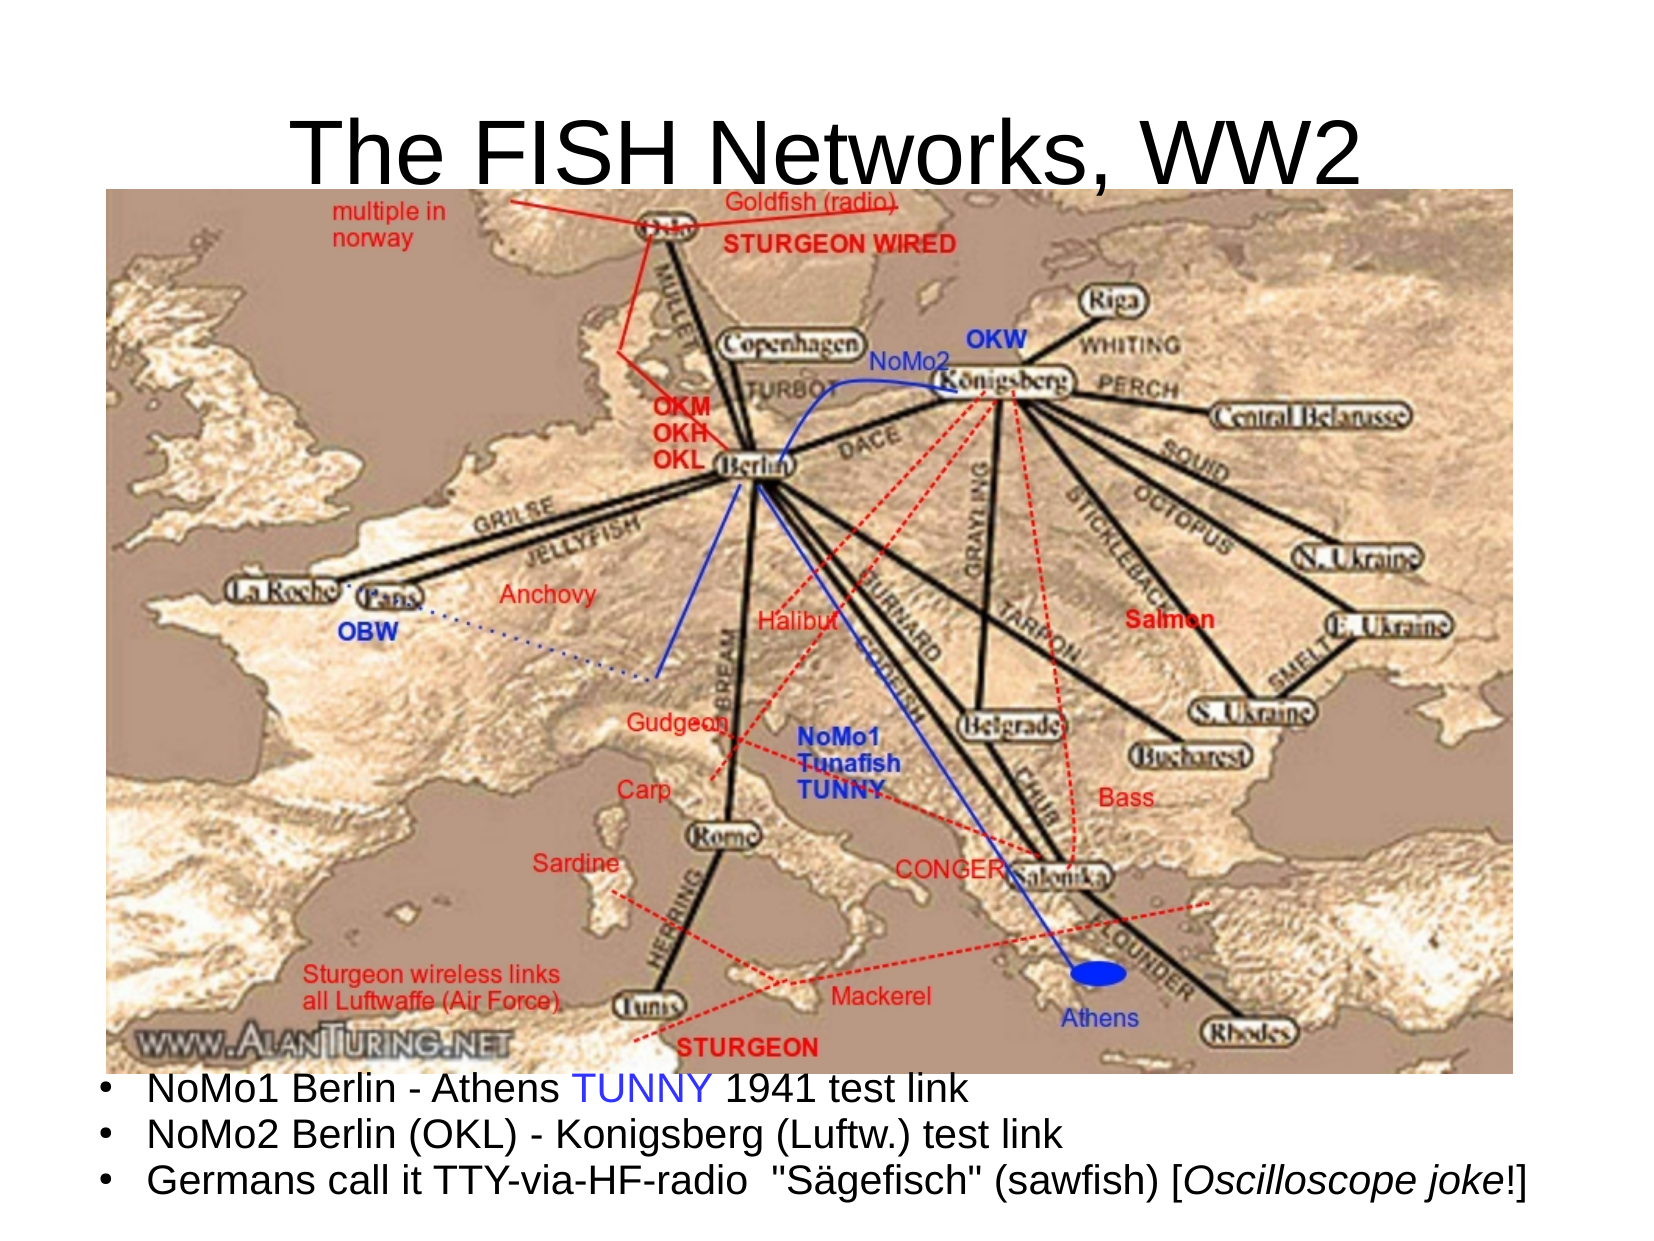

# The FISH Networks, WW2
NoMo1 Berlin - Athens TUNNY 1941 test link
NoMo2 Berlin (OKL) - Konigsberg (Luftw.) test link
Germans call it TTY-via-HF-radio "Sägefisch" (sawfish) [Oscilloscope joke!]